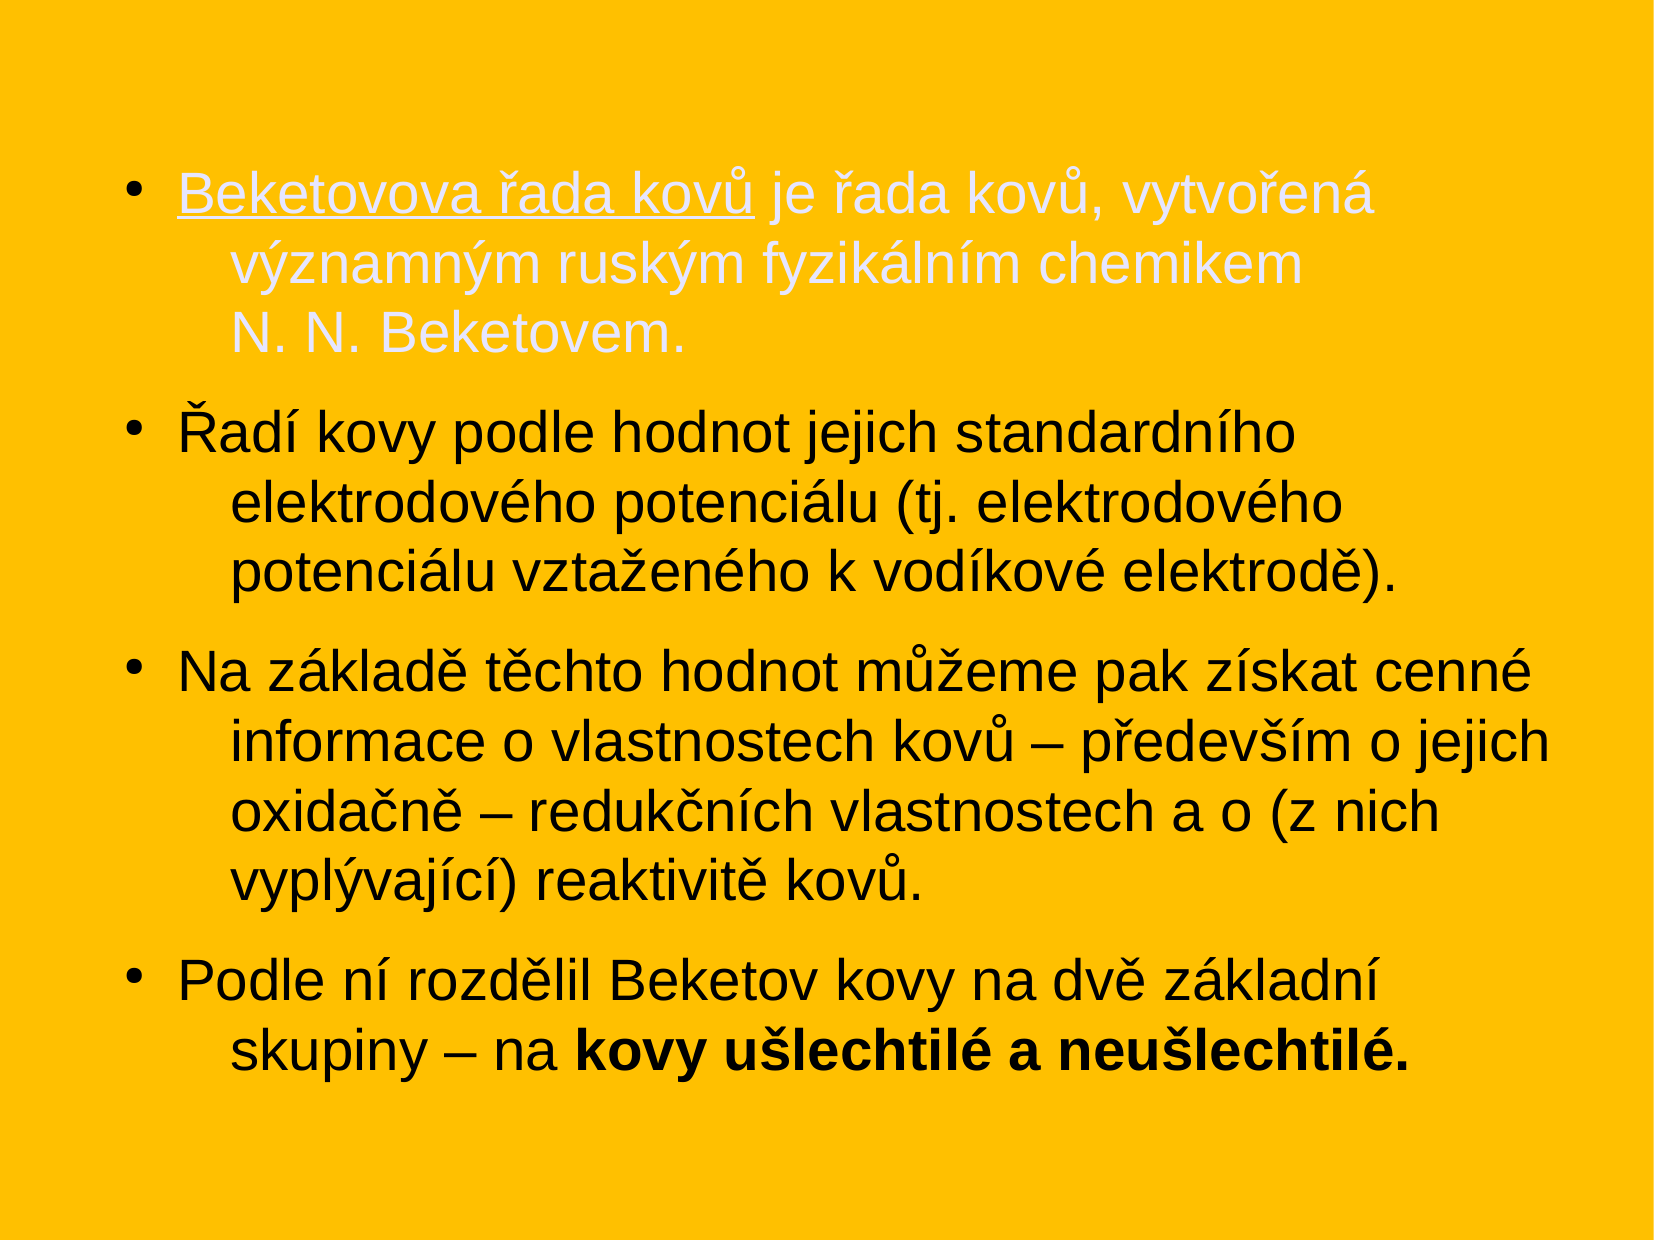

# Beketovova řada kovů je řada kovů, vytvořená významným ruským fyzikálním chemikem N. N. Beketovem.
Řadí kovy podle hodnot jejich standardního elektrodového potenciálu (tj. elektrodového potenciálu vztaženého k vodíkové elektrodě).
Na základě těchto hodnot můžeme pak získat cenné informace o vlastnostech kovů – především o jejich oxidačně – redukčních vlastnostech a o (z nich vyplývající) reaktivitě kovů.
Podle ní rozdělil Beketov kovy na dvě základní skupiny – na kovy ušlechtilé a neušlechtilé.